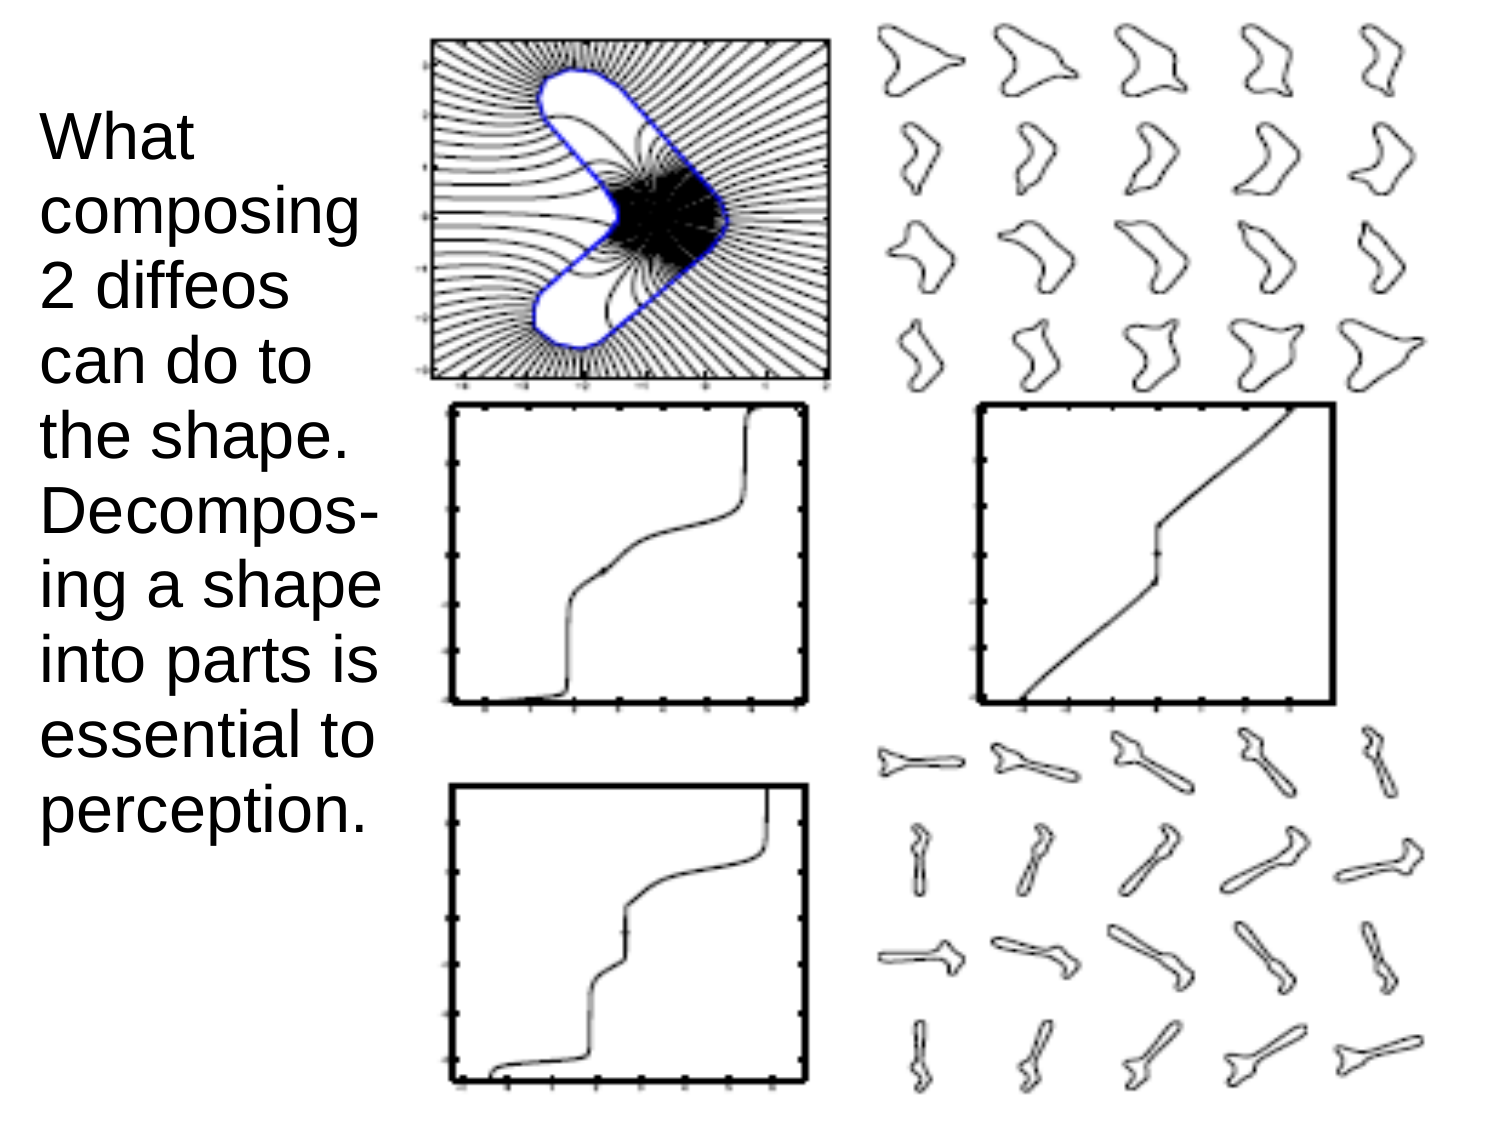

# What composing 2 diffeos can do to the shape. Decompos- ing a shape into parts is essential to perception.